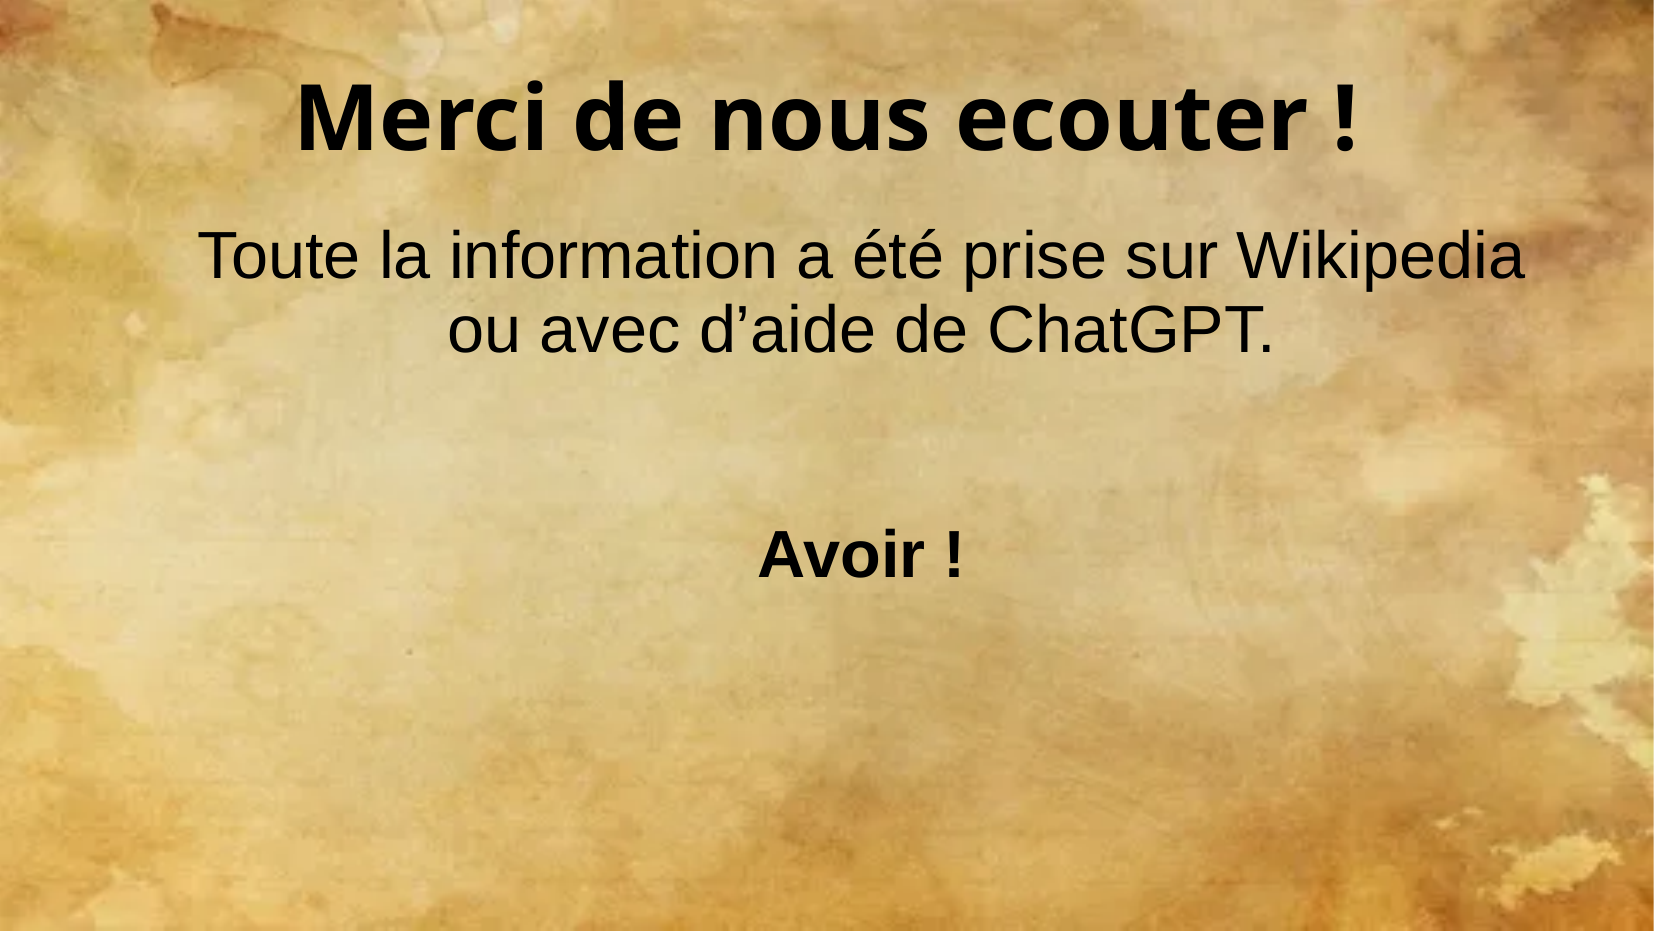

# Merci de nous ecouter !
Toute la information a été prise sur Wikipedia ou avec d’aide de ChatGPT.
Avoir !